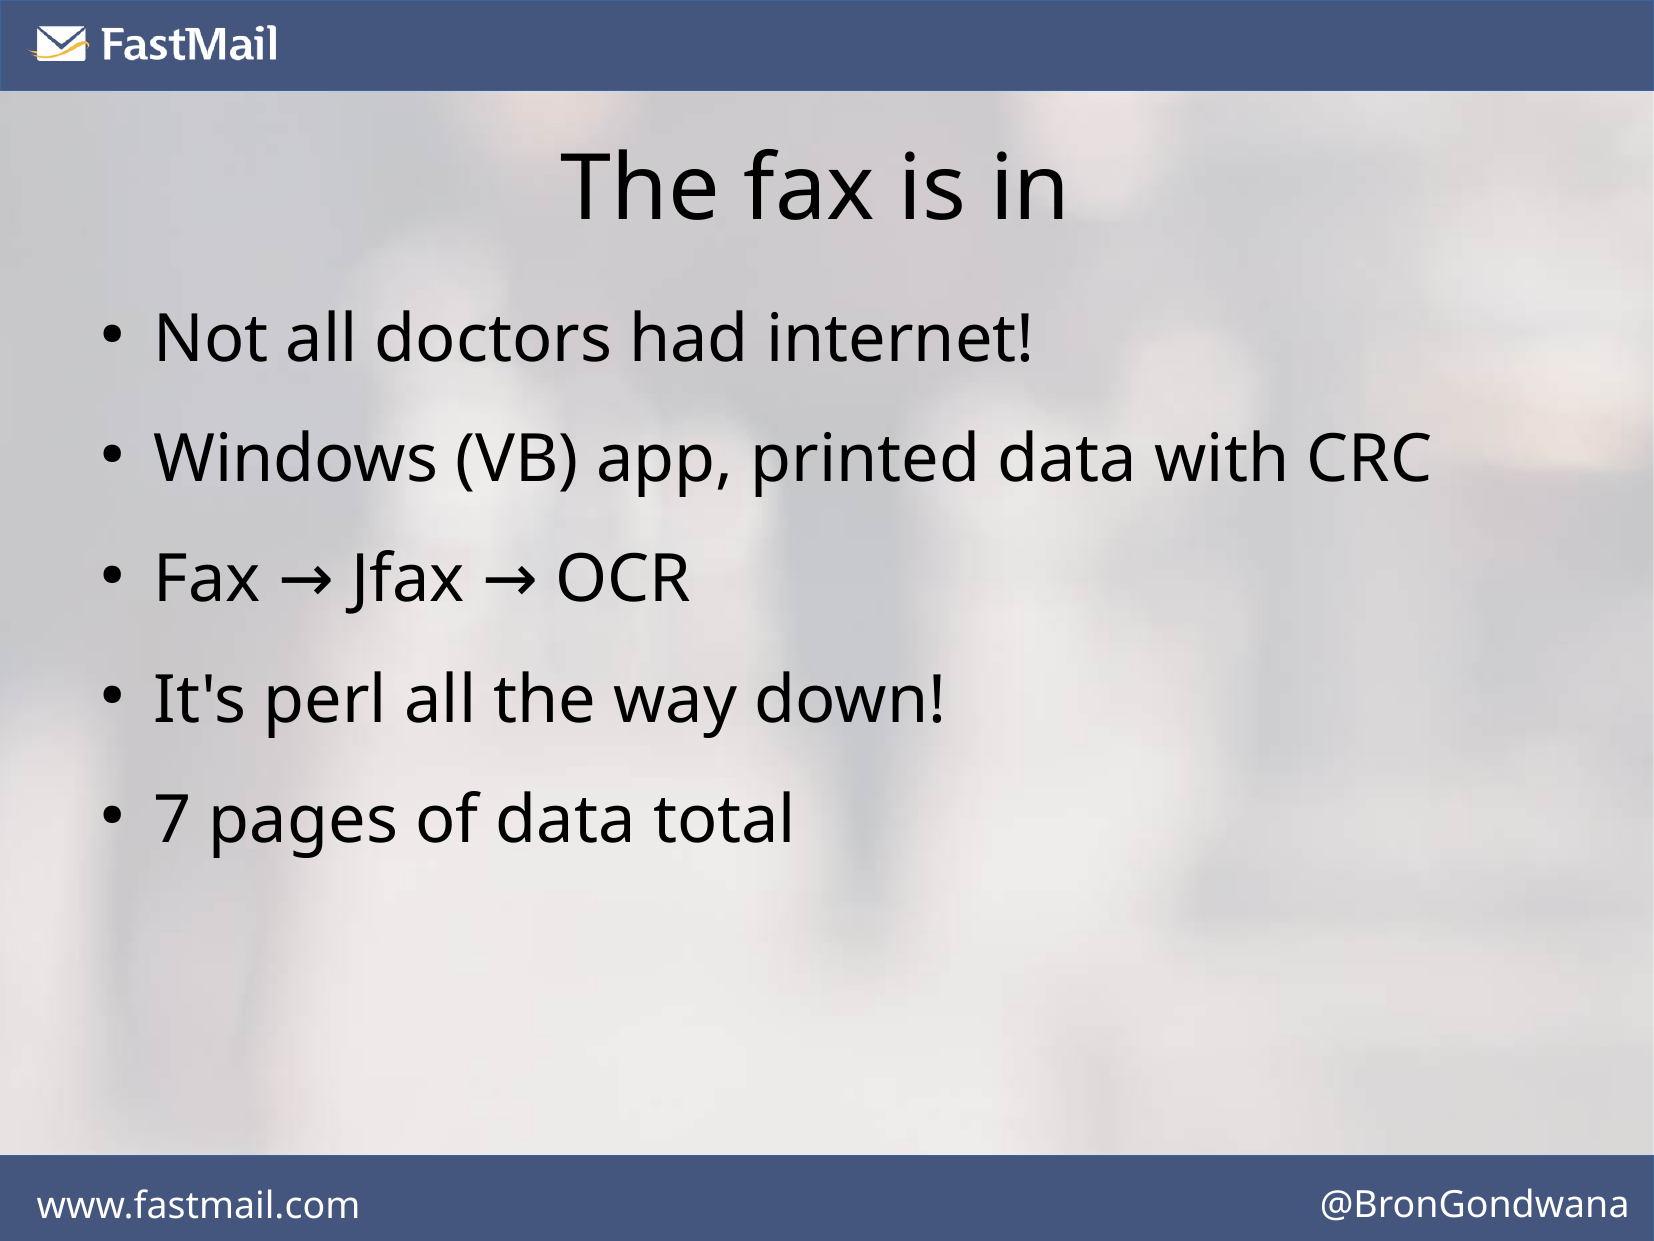

# The fax is in
Not all doctors had internet!
Windows (VB) app, printed data with CRC
Fax → Jfax → OCR
It's perl all the way down!
7 pages of data total